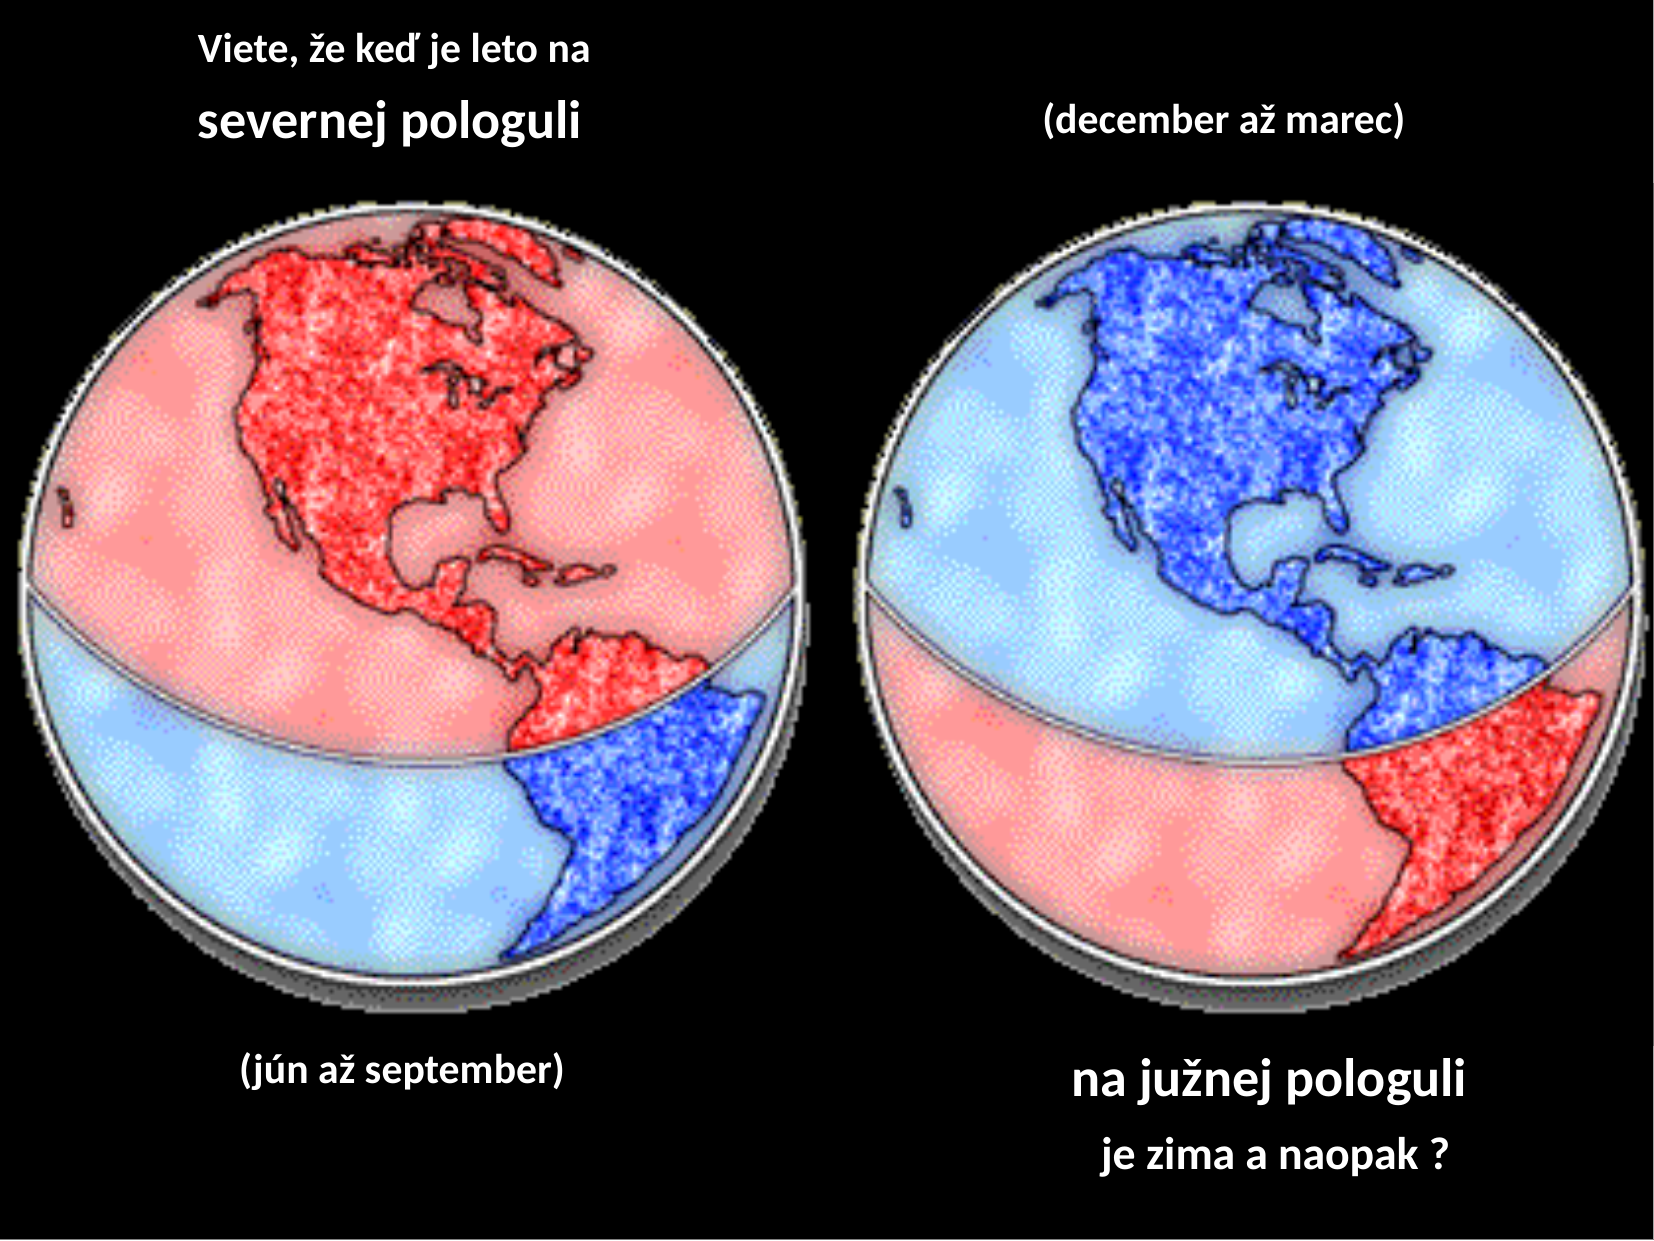

Viete, že keď je leto na
severnej pologuli
(december až marec)
(jún až september)
na južnej pologuli
je zima a naopak ?